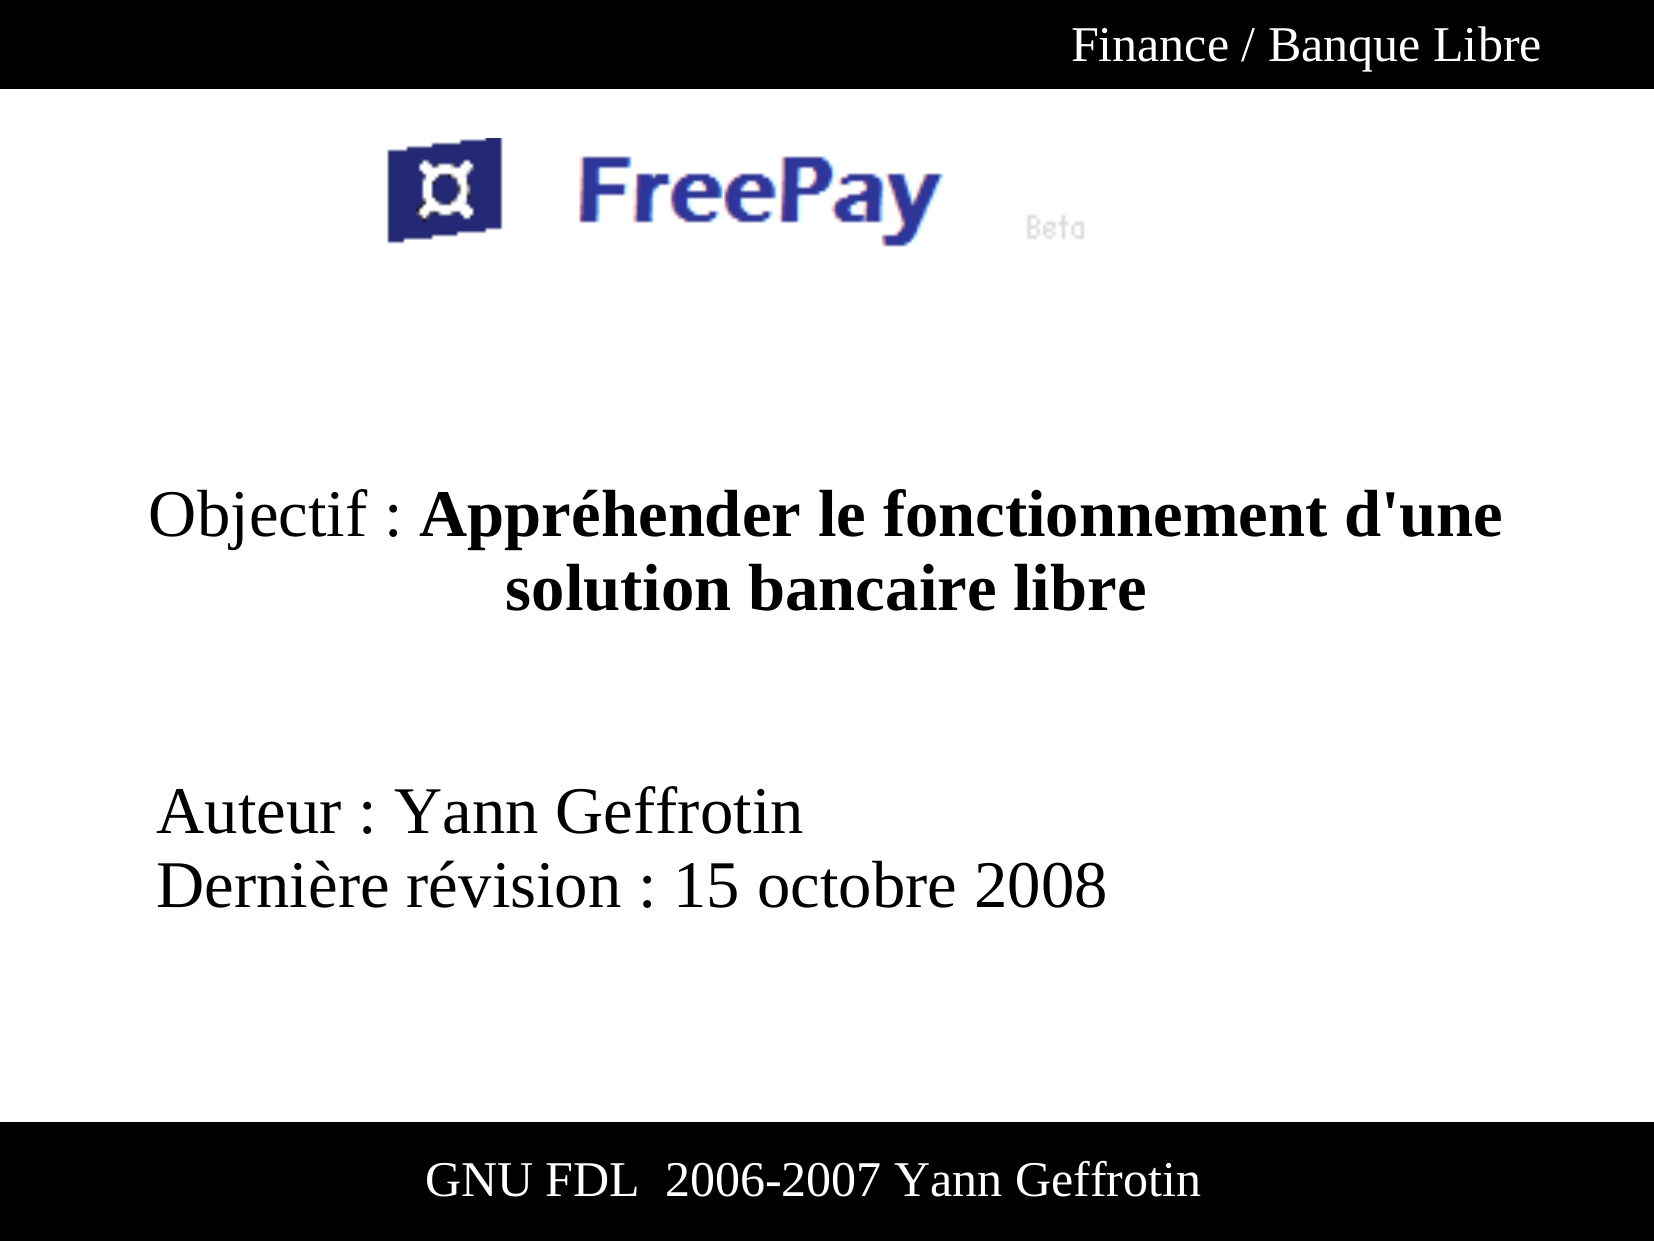

#
Objectif : Appréhender le fonctionnement d'une solution bancaire libre
	Auteur : Yann Geffrotin
	Dernière révision : 15 octobre 2008